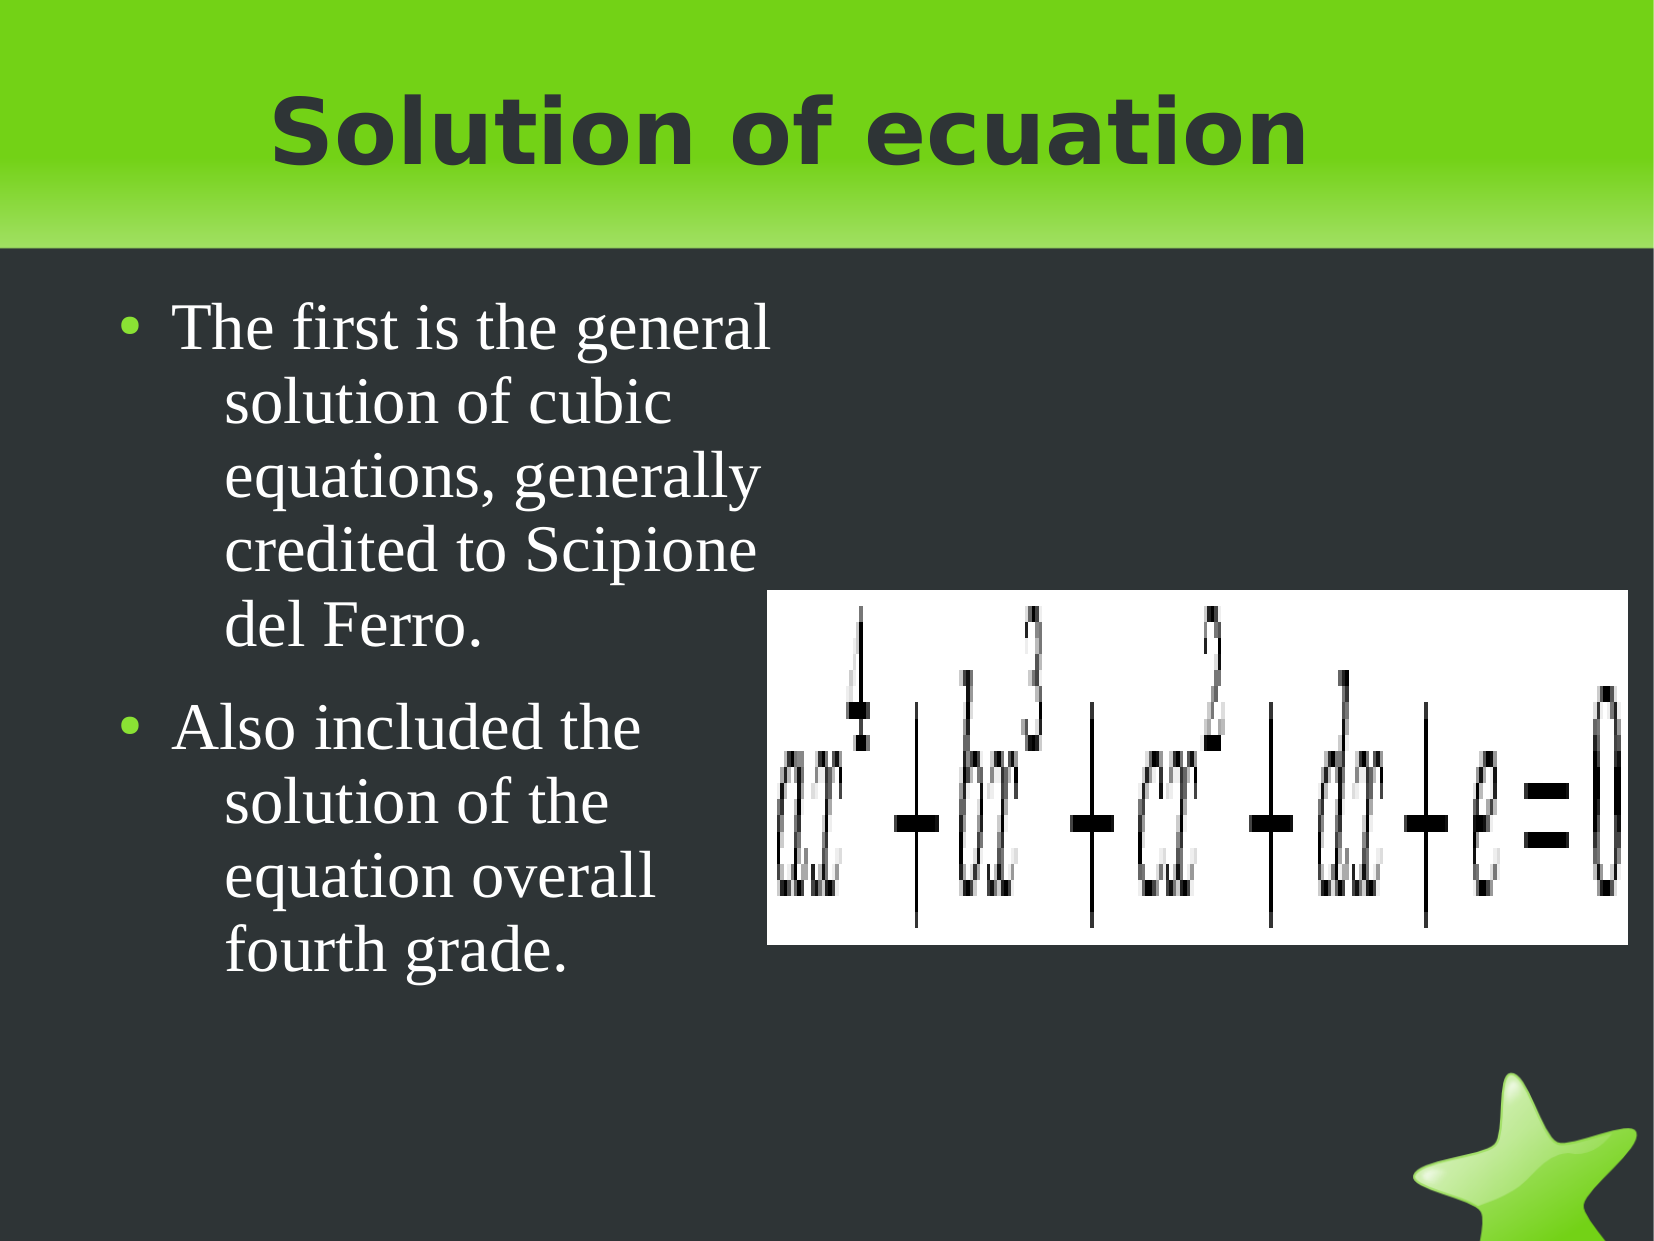

# Solution of ecuation
The first is the general solution of cubic equations, generally credited to Scipione del Ferro.
Also included the solution of the equation overall fourth grade.